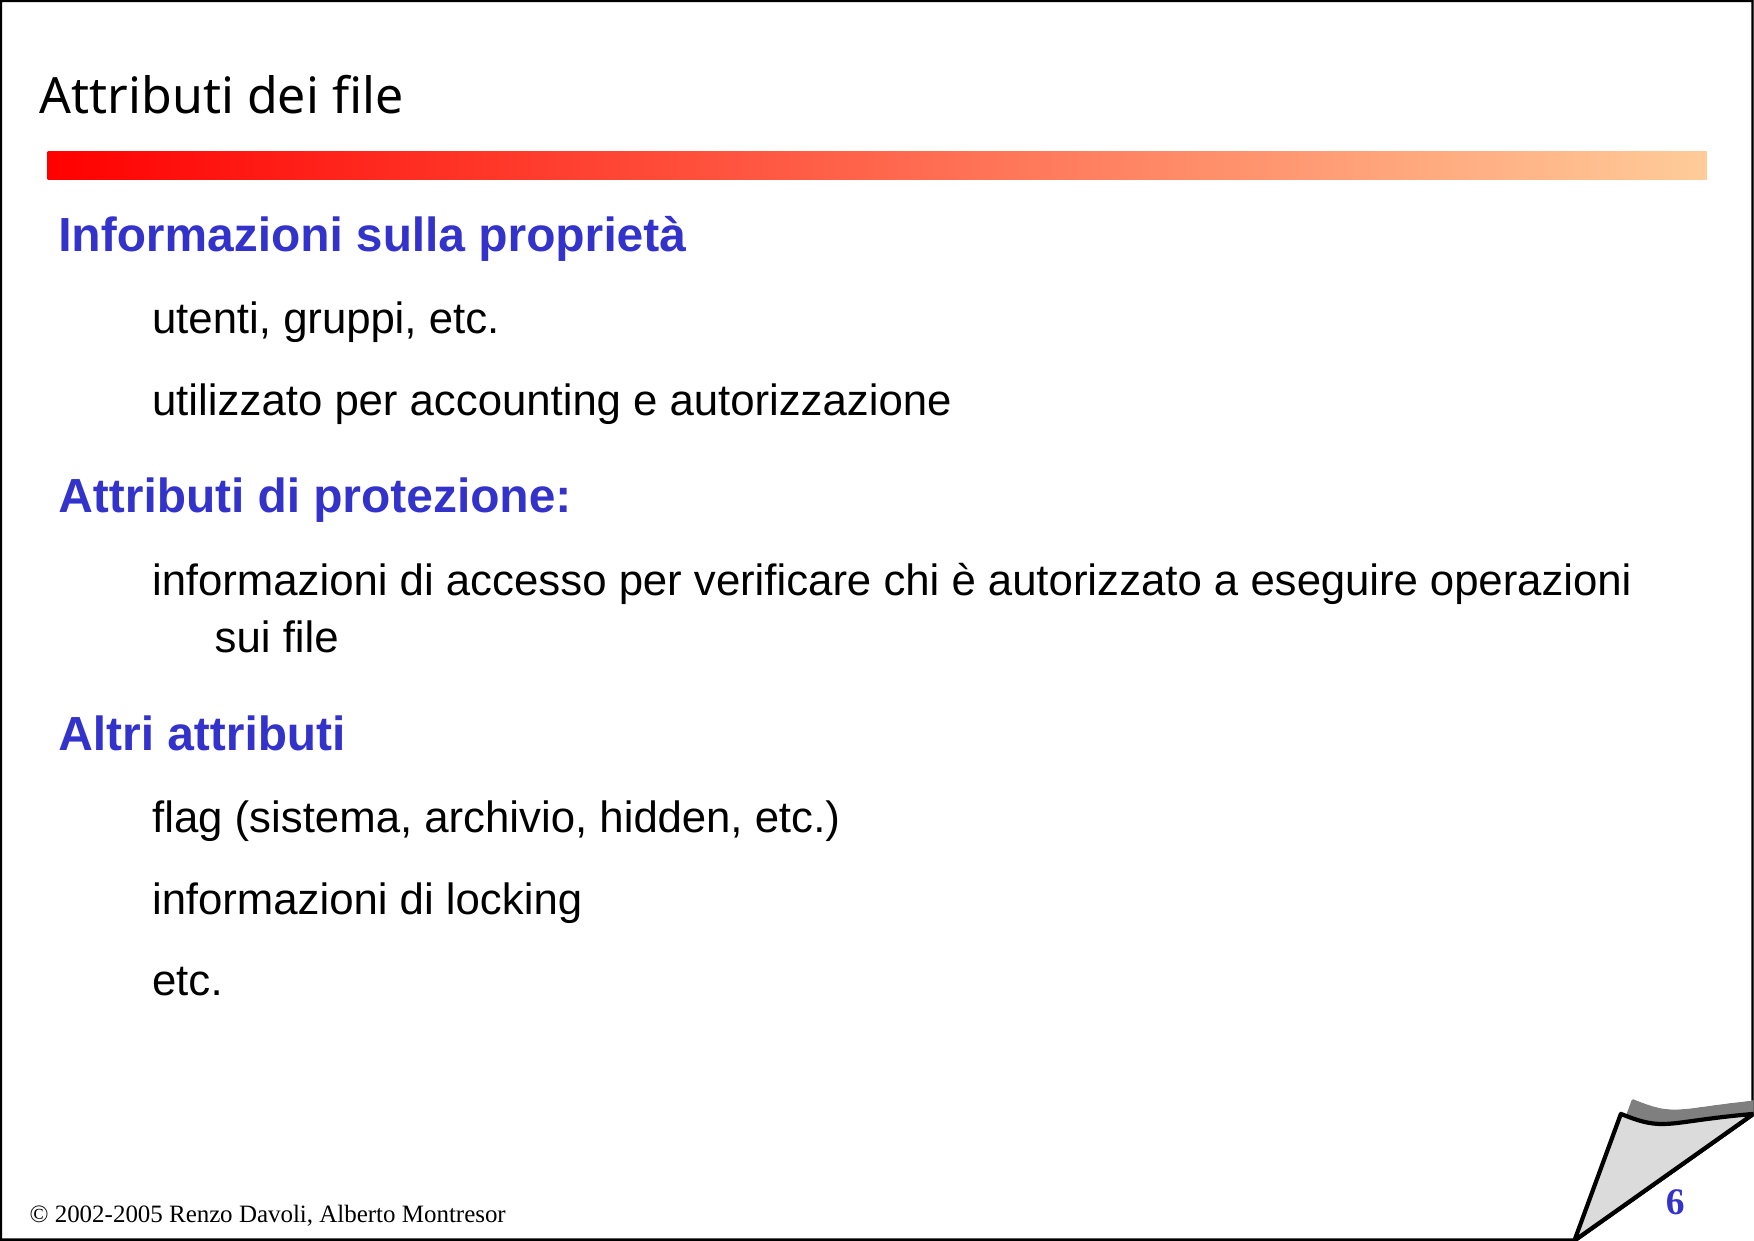

# Attributi dei file
Informazioni sulla proprietà
utenti, gruppi, etc.
utilizzato per accounting e autorizzazione
Attributi di protezione:
informazioni di accesso per verificare chi è autorizzato a eseguire operazioni sui file
Altri attributi
flag (sistema, archivio, hidden, etc.)
informazioni di locking
etc.